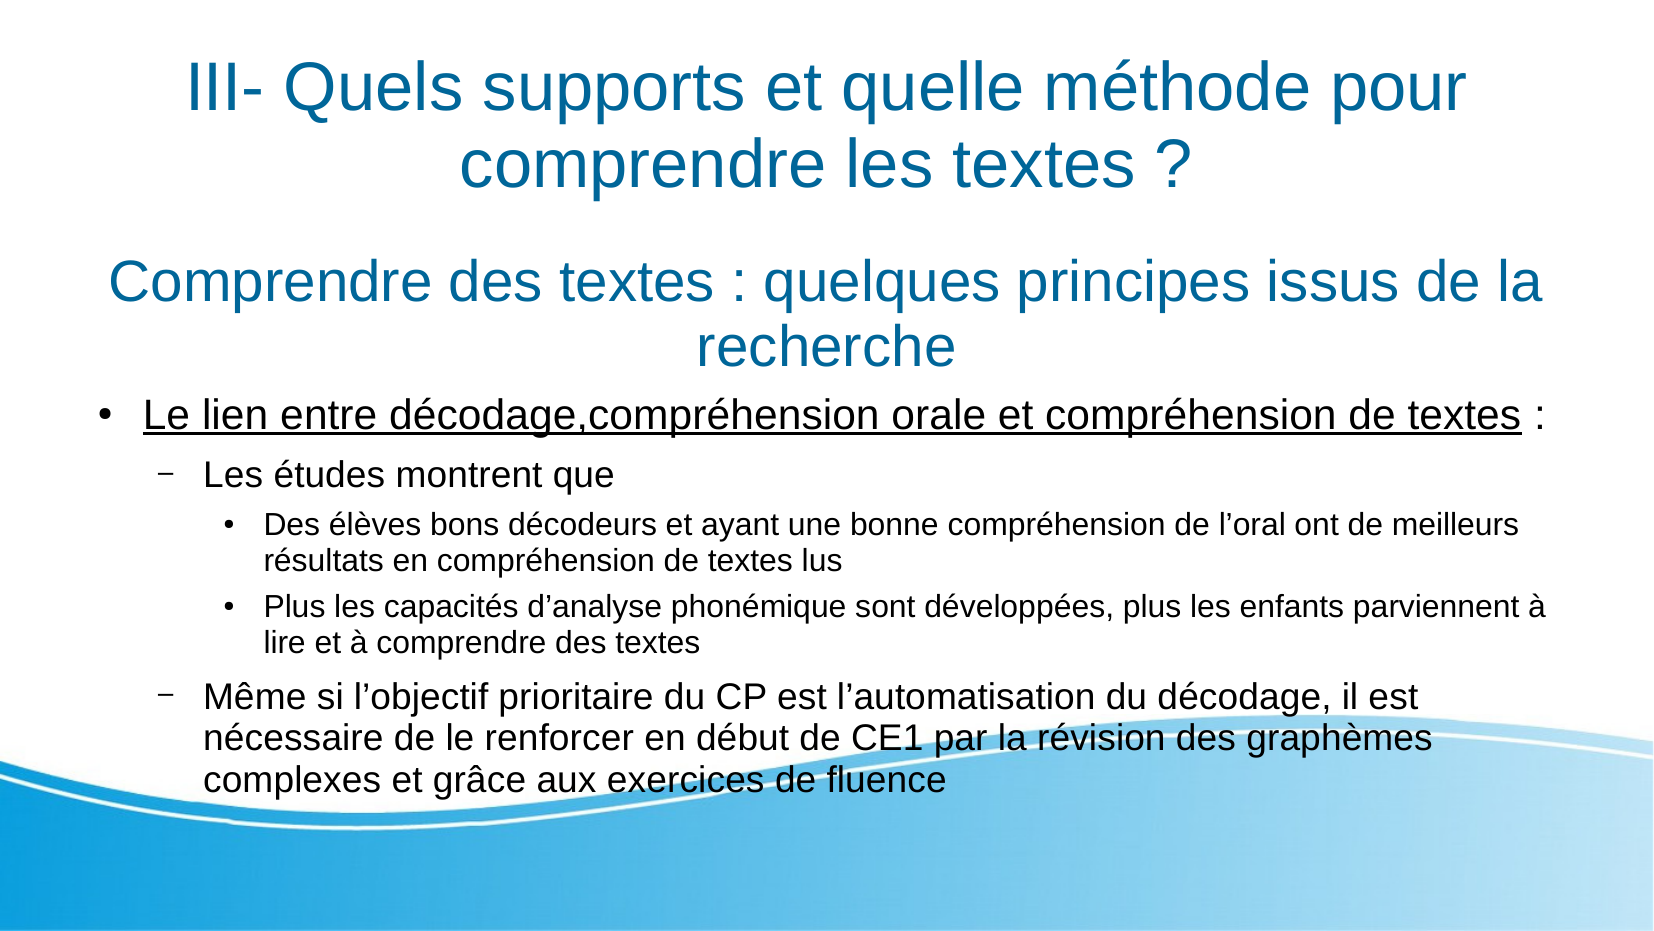

# III- Quels supports et quelle méthode pour comprendre les textes ?
Comprendre des textes : quelques principes issus de la recherche
Le lien entre décodage,compréhension orale et compréhension de textes :
Les études montrent que
Des élèves bons décodeurs et ayant une bonne compréhension de l’oral ont de meilleurs résultats en compréhension de textes lus
Plus les capacités d’analyse phonémique sont développées, plus les enfants parviennent à lire et à comprendre des textes
Même si l’objectif prioritaire du CP est l’automatisation du décodage, il est nécessaire de le renforcer en début de CE1 par la révision des graphèmes complexes et grâce aux exercices de fluence